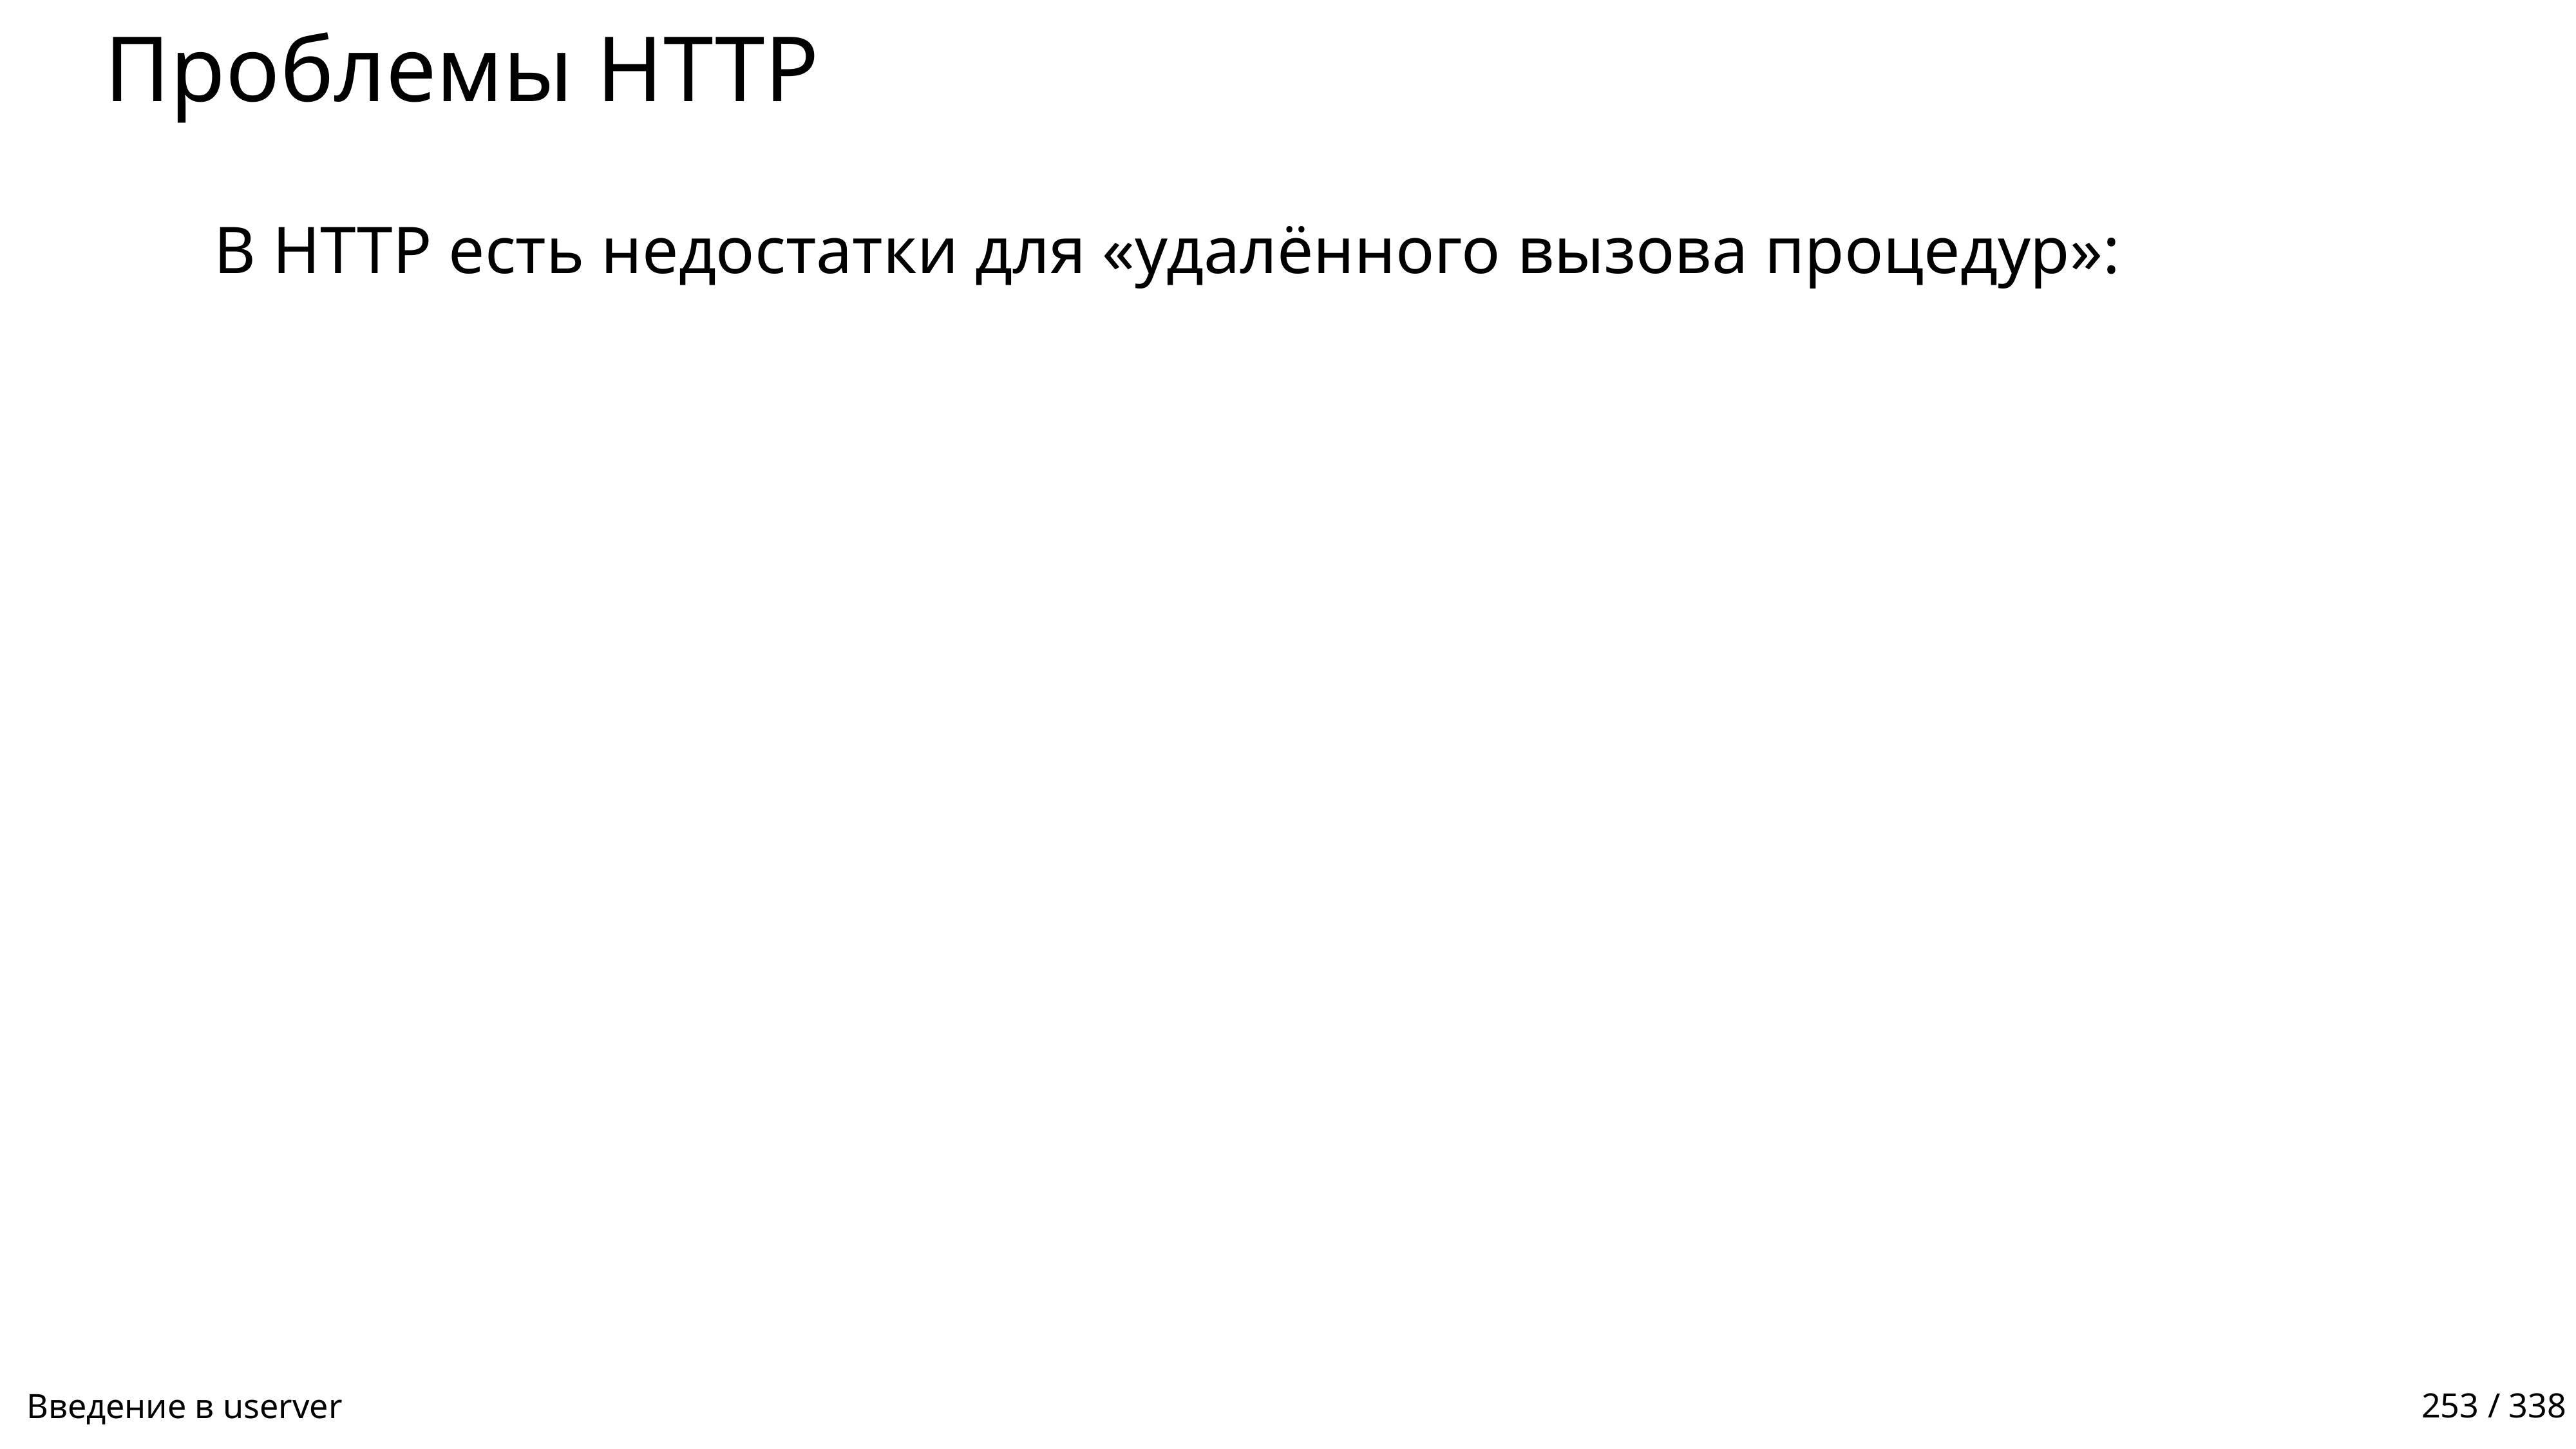

Проблемы HTTP
# В HTTP есть недостатки для «удалённого вызова процедур»:
Введение в userver